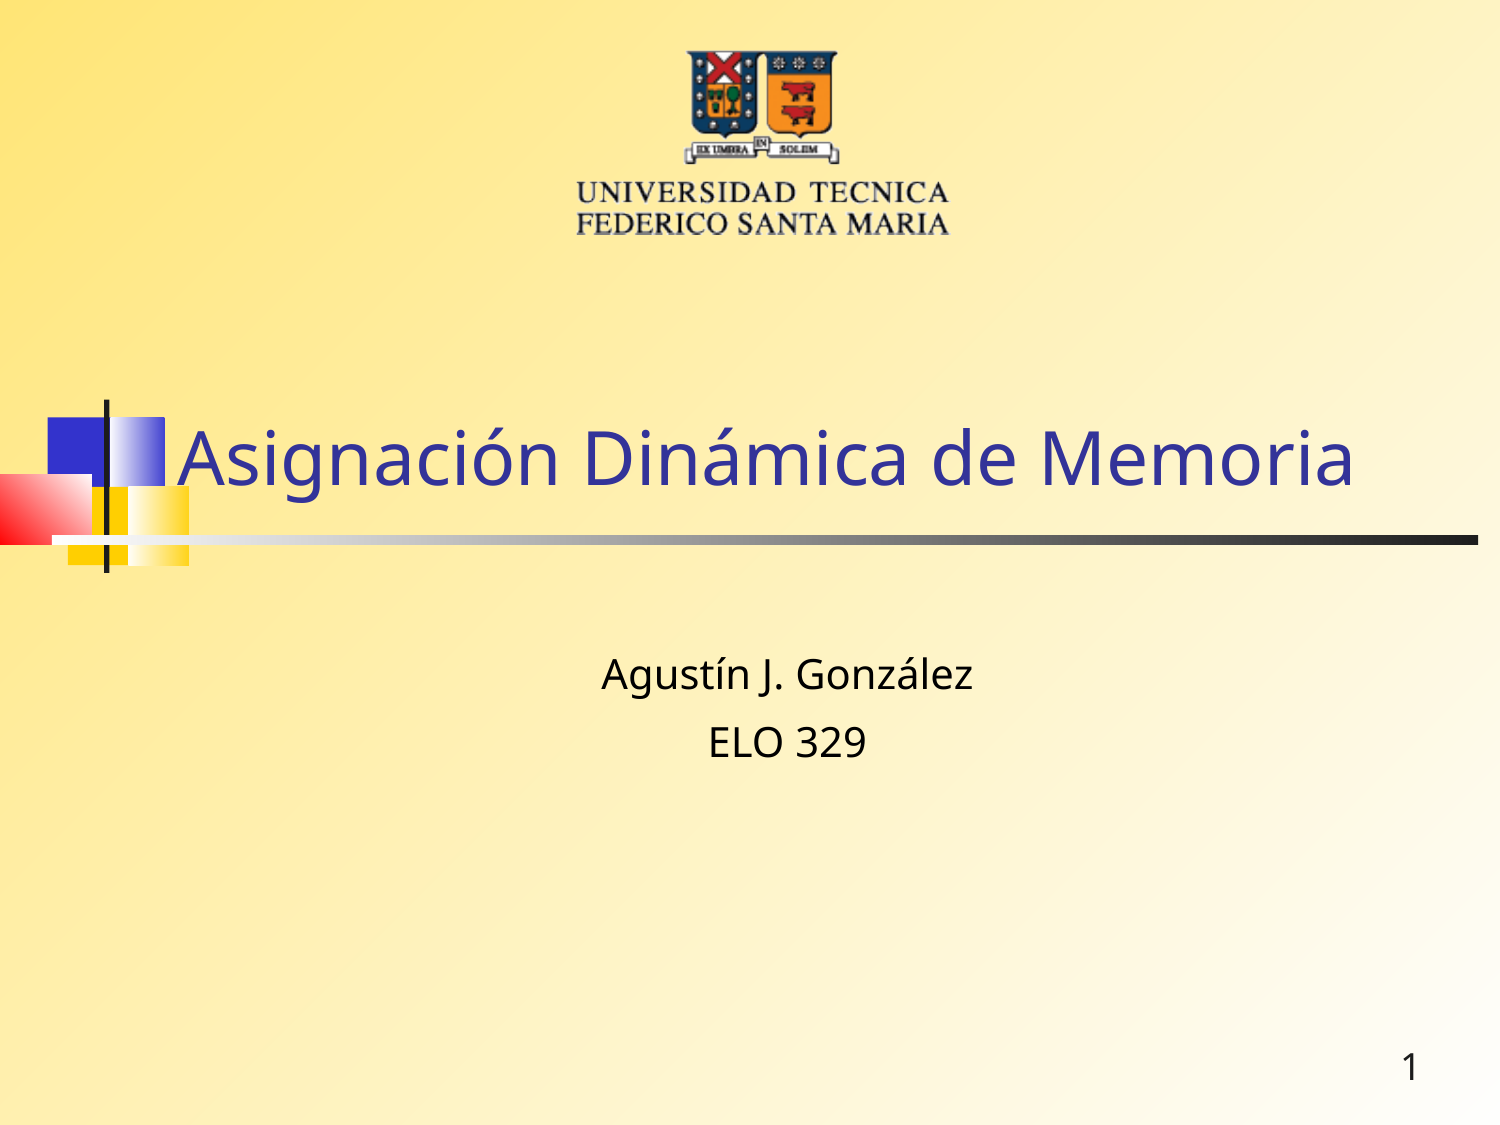

# Asignación Dinámica de Memoria
Agustín J. González
ELO 329
1